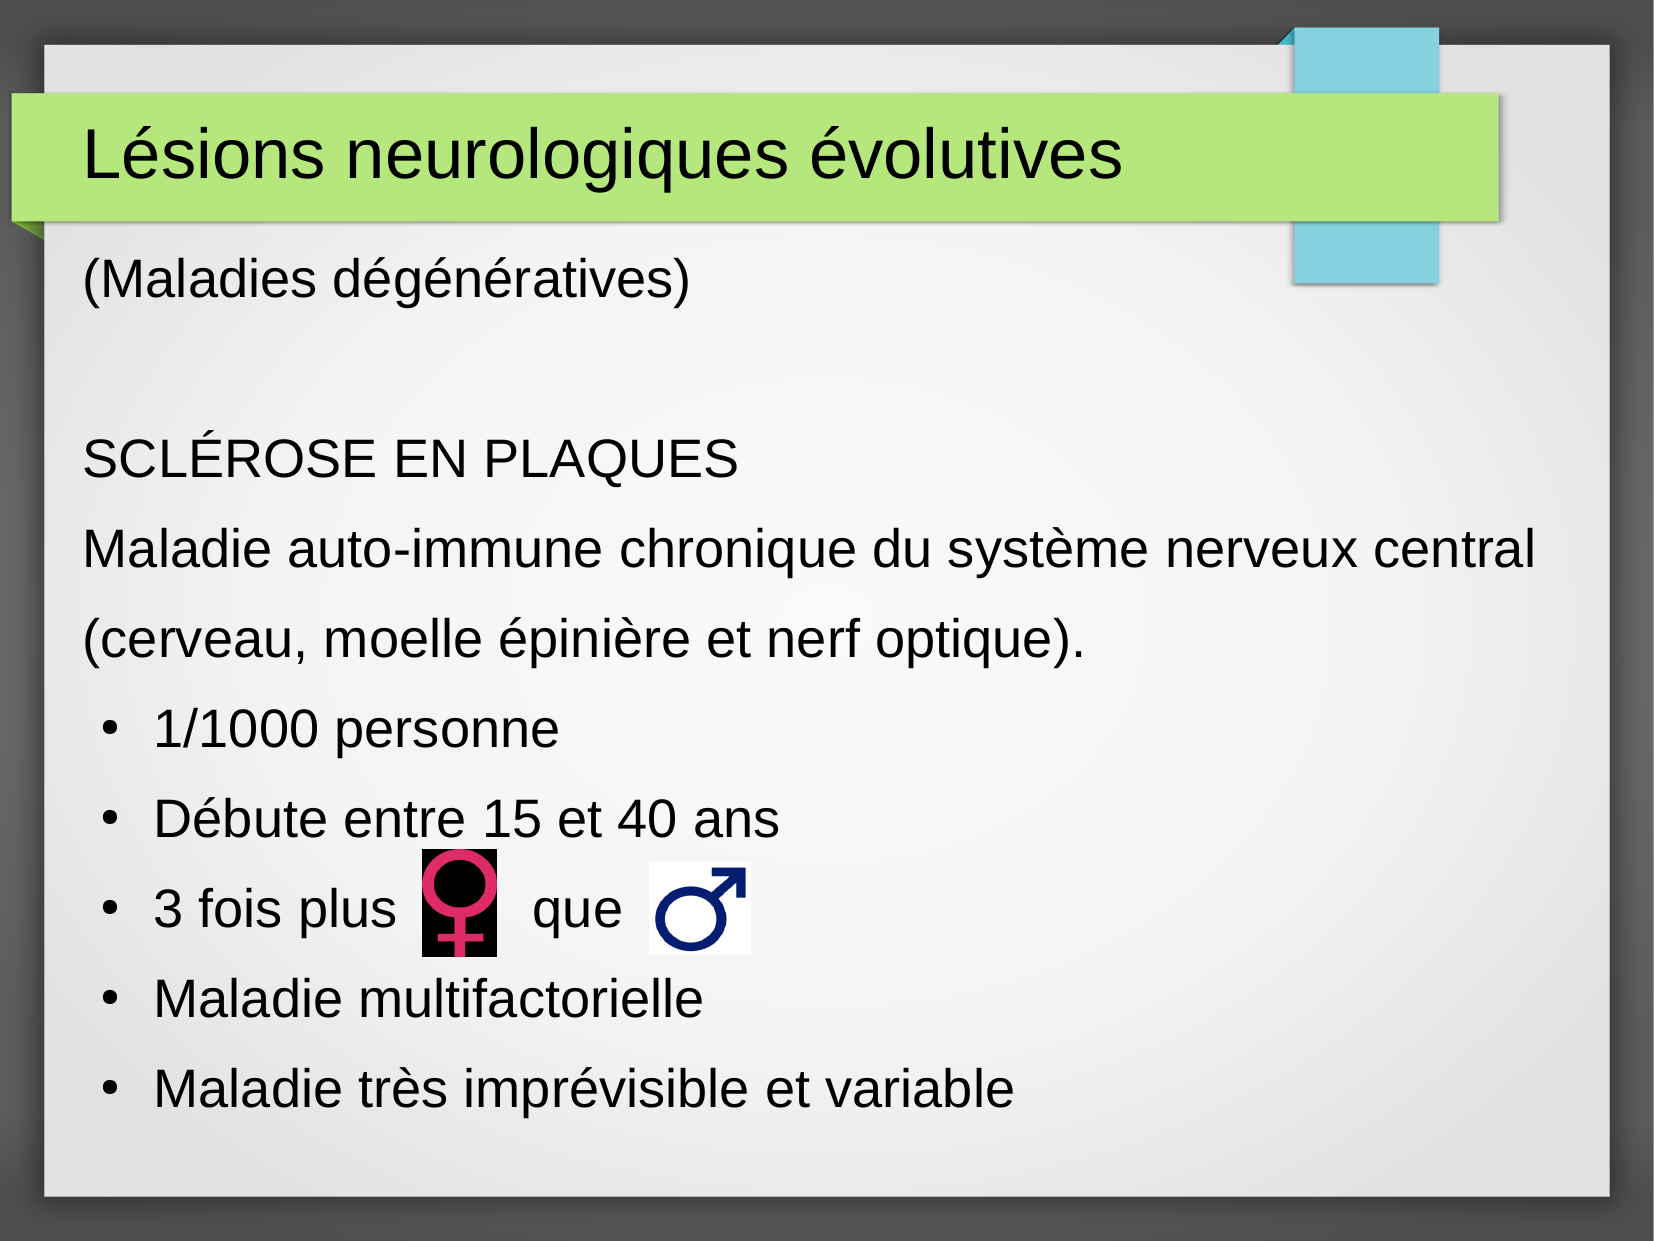

# Lésions neurologiques évolutives
(Maladies dégénératives)
SCLÉROSE EN PLAQUES
Maladie auto-immune chronique du système nerveux central
(cerveau, moelle épinière et nerf optique).
1/1000 personne
Débute entre 15 et 40 ans
3 fois plus que
Maladie multifactorielle
Maladie très imprévisible et variable